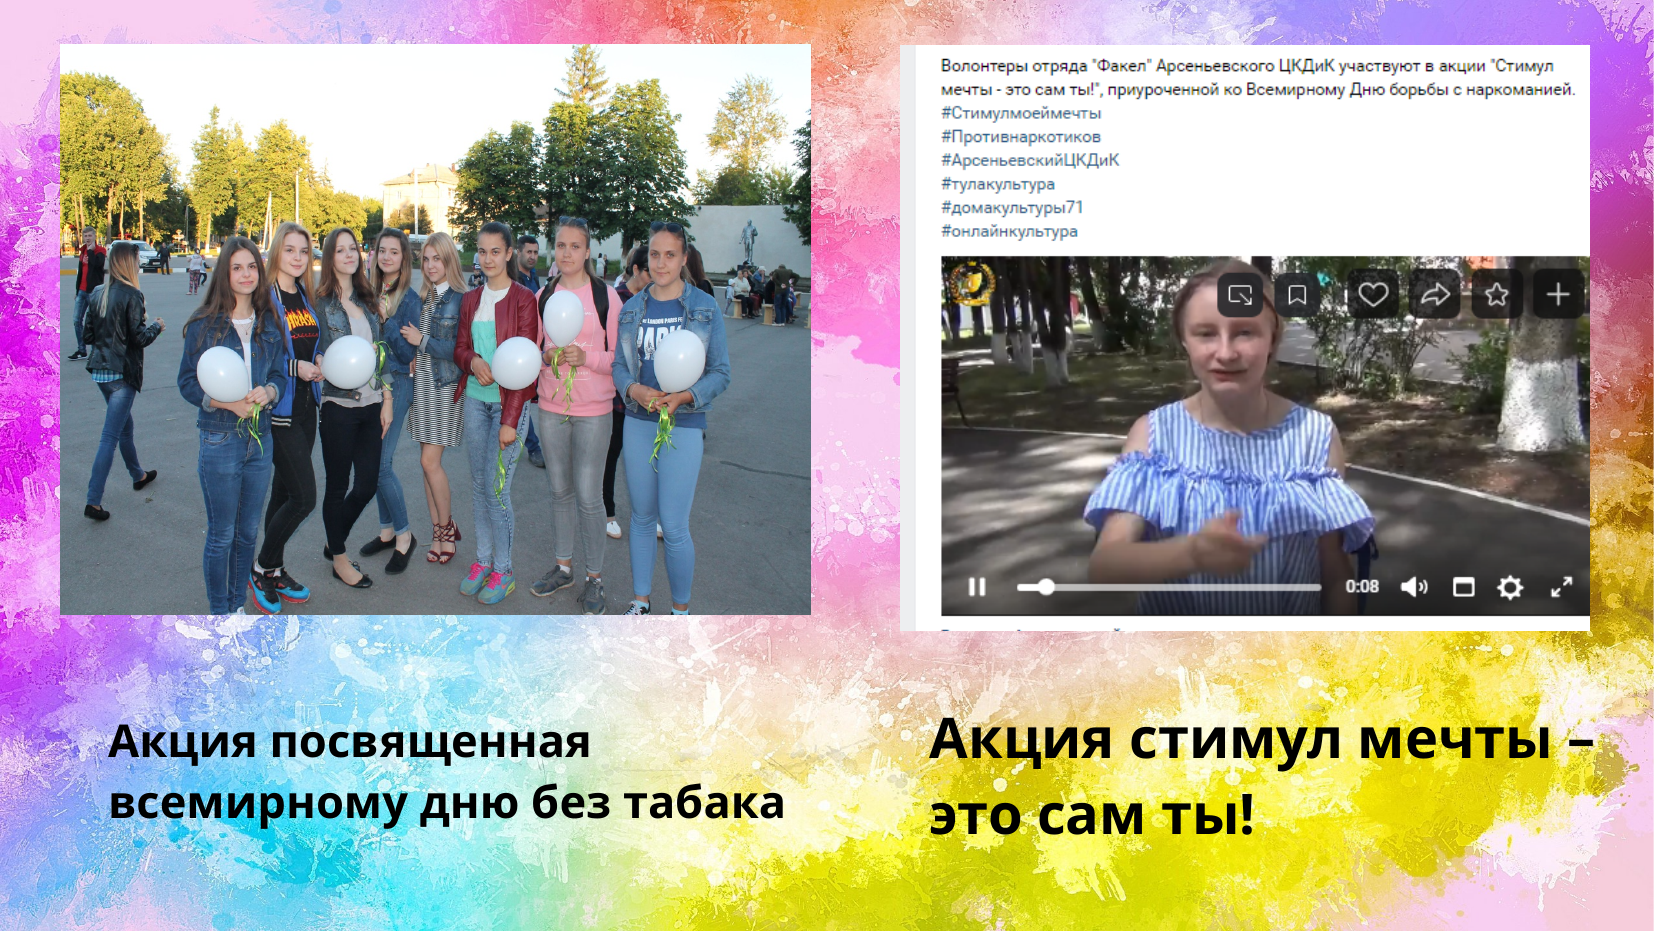

Акция стимул мечты – это сам ты!
# Акция посвященная всемирному дню без табака